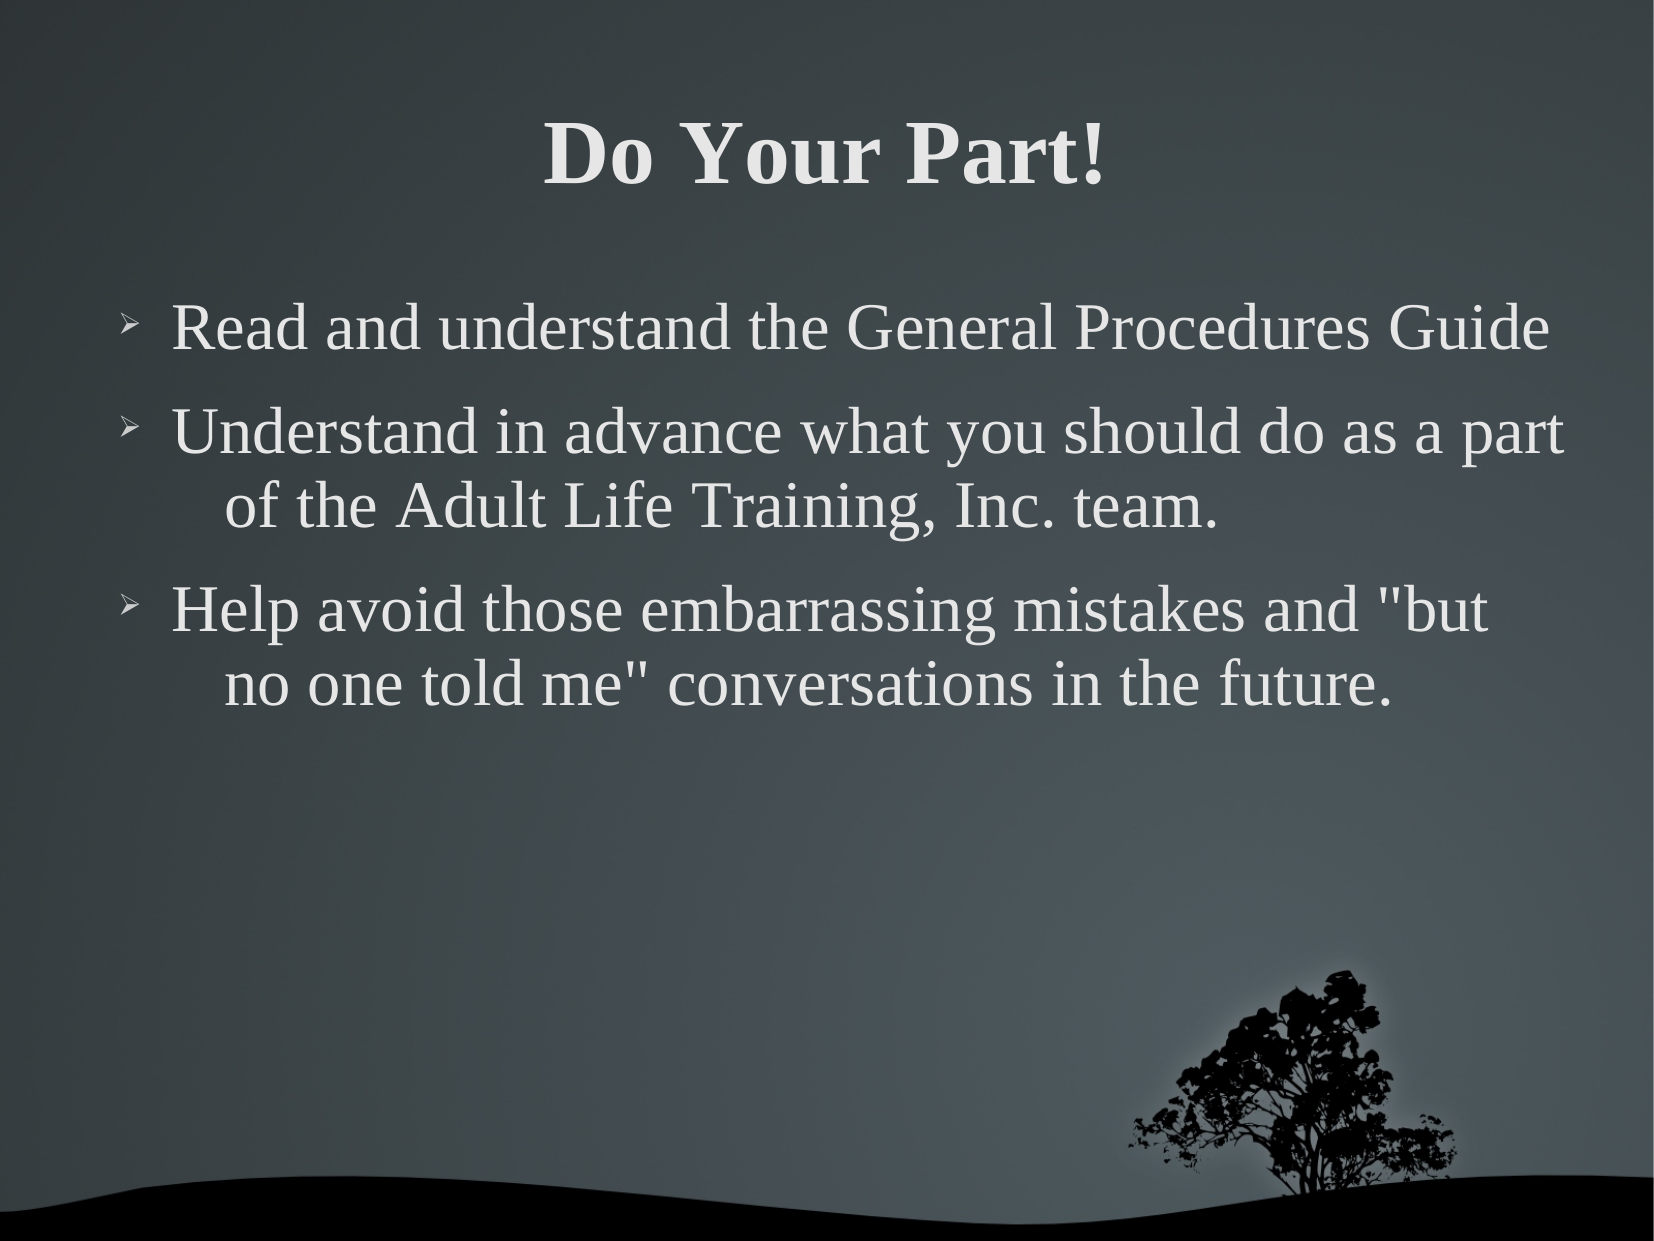

# Do Your Part!
Read and understand the General Procedures Guide
Understand in advance what you should do as a part of the Adult Life Training, Inc. team.
Help avoid those embarrassing mistakes and "but no one told me" conversations in the future.